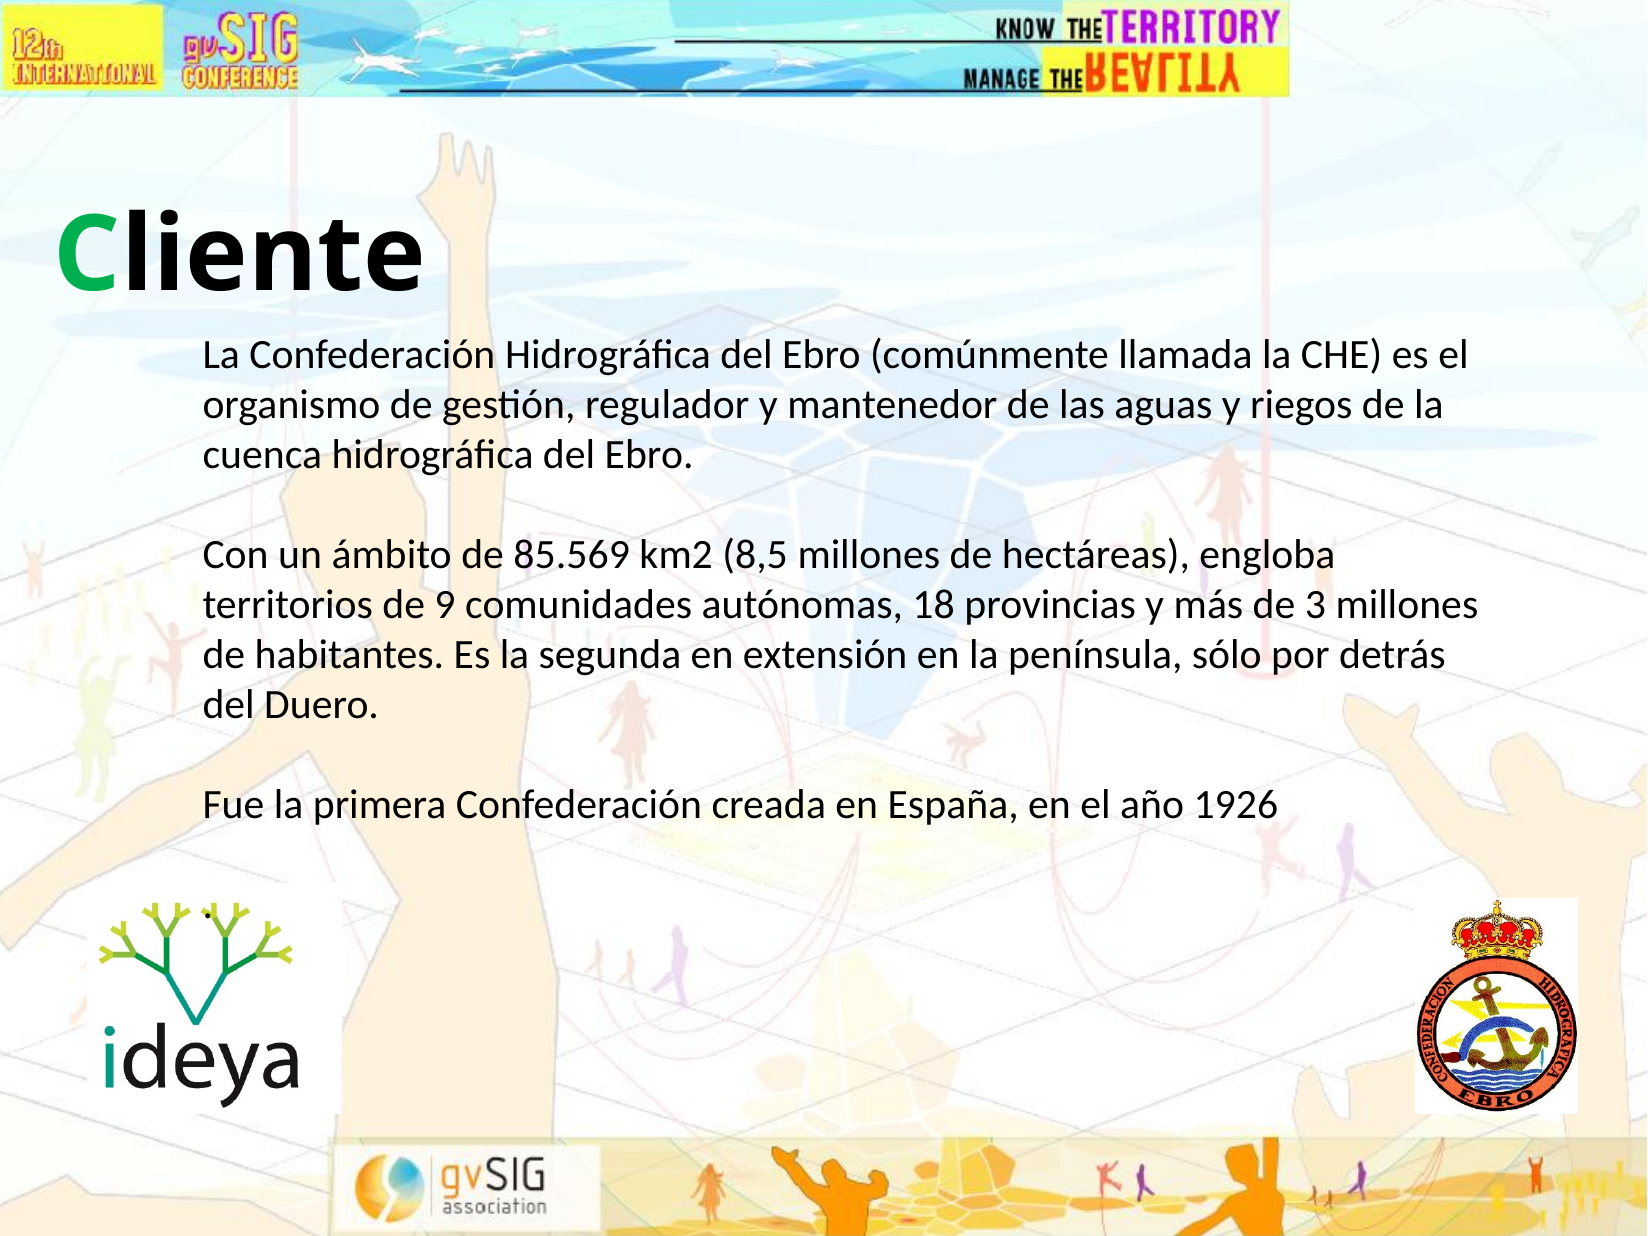

# Cliente
La Confederación Hidrográfica del Ebro (comúnmente llamada la CHE) es el organismo de gestión, regulador y mantenedor de las aguas y riegos de la cuenca hidrográfica del Ebro.
Con un ámbito de 85.569 km2 (8,5 millones de hectáreas), engloba territorios de 9 comunidades autónomas, 18 provincias y más de 3 millones de habitantes. Es la segunda en extensión en la península, sólo por detrás del Duero.
Fue la primera Confederación creada en España, en el año 1926
.